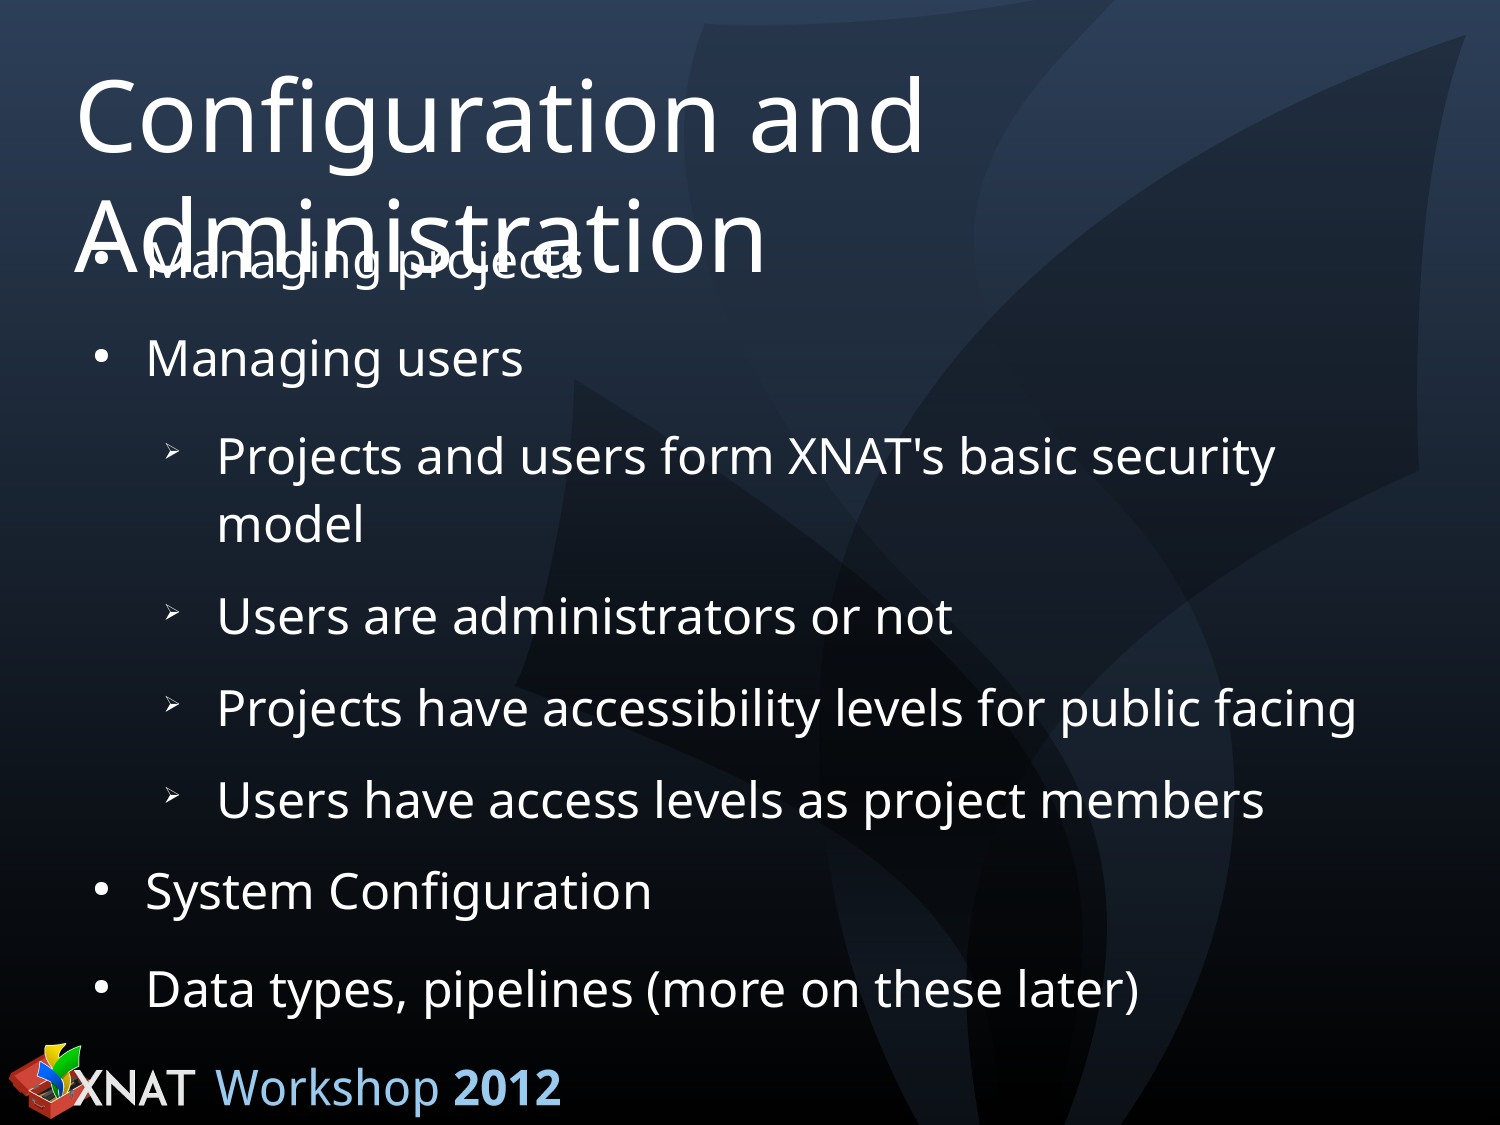

# Configuration and Administration
Managing projects
Managing users
Projects and users form XNAT's basic security model
Users are administrators or not
Projects have accessibility levels for public facing
Users have access levels as project members
System Configuration
Data types, pipelines (more on these later)